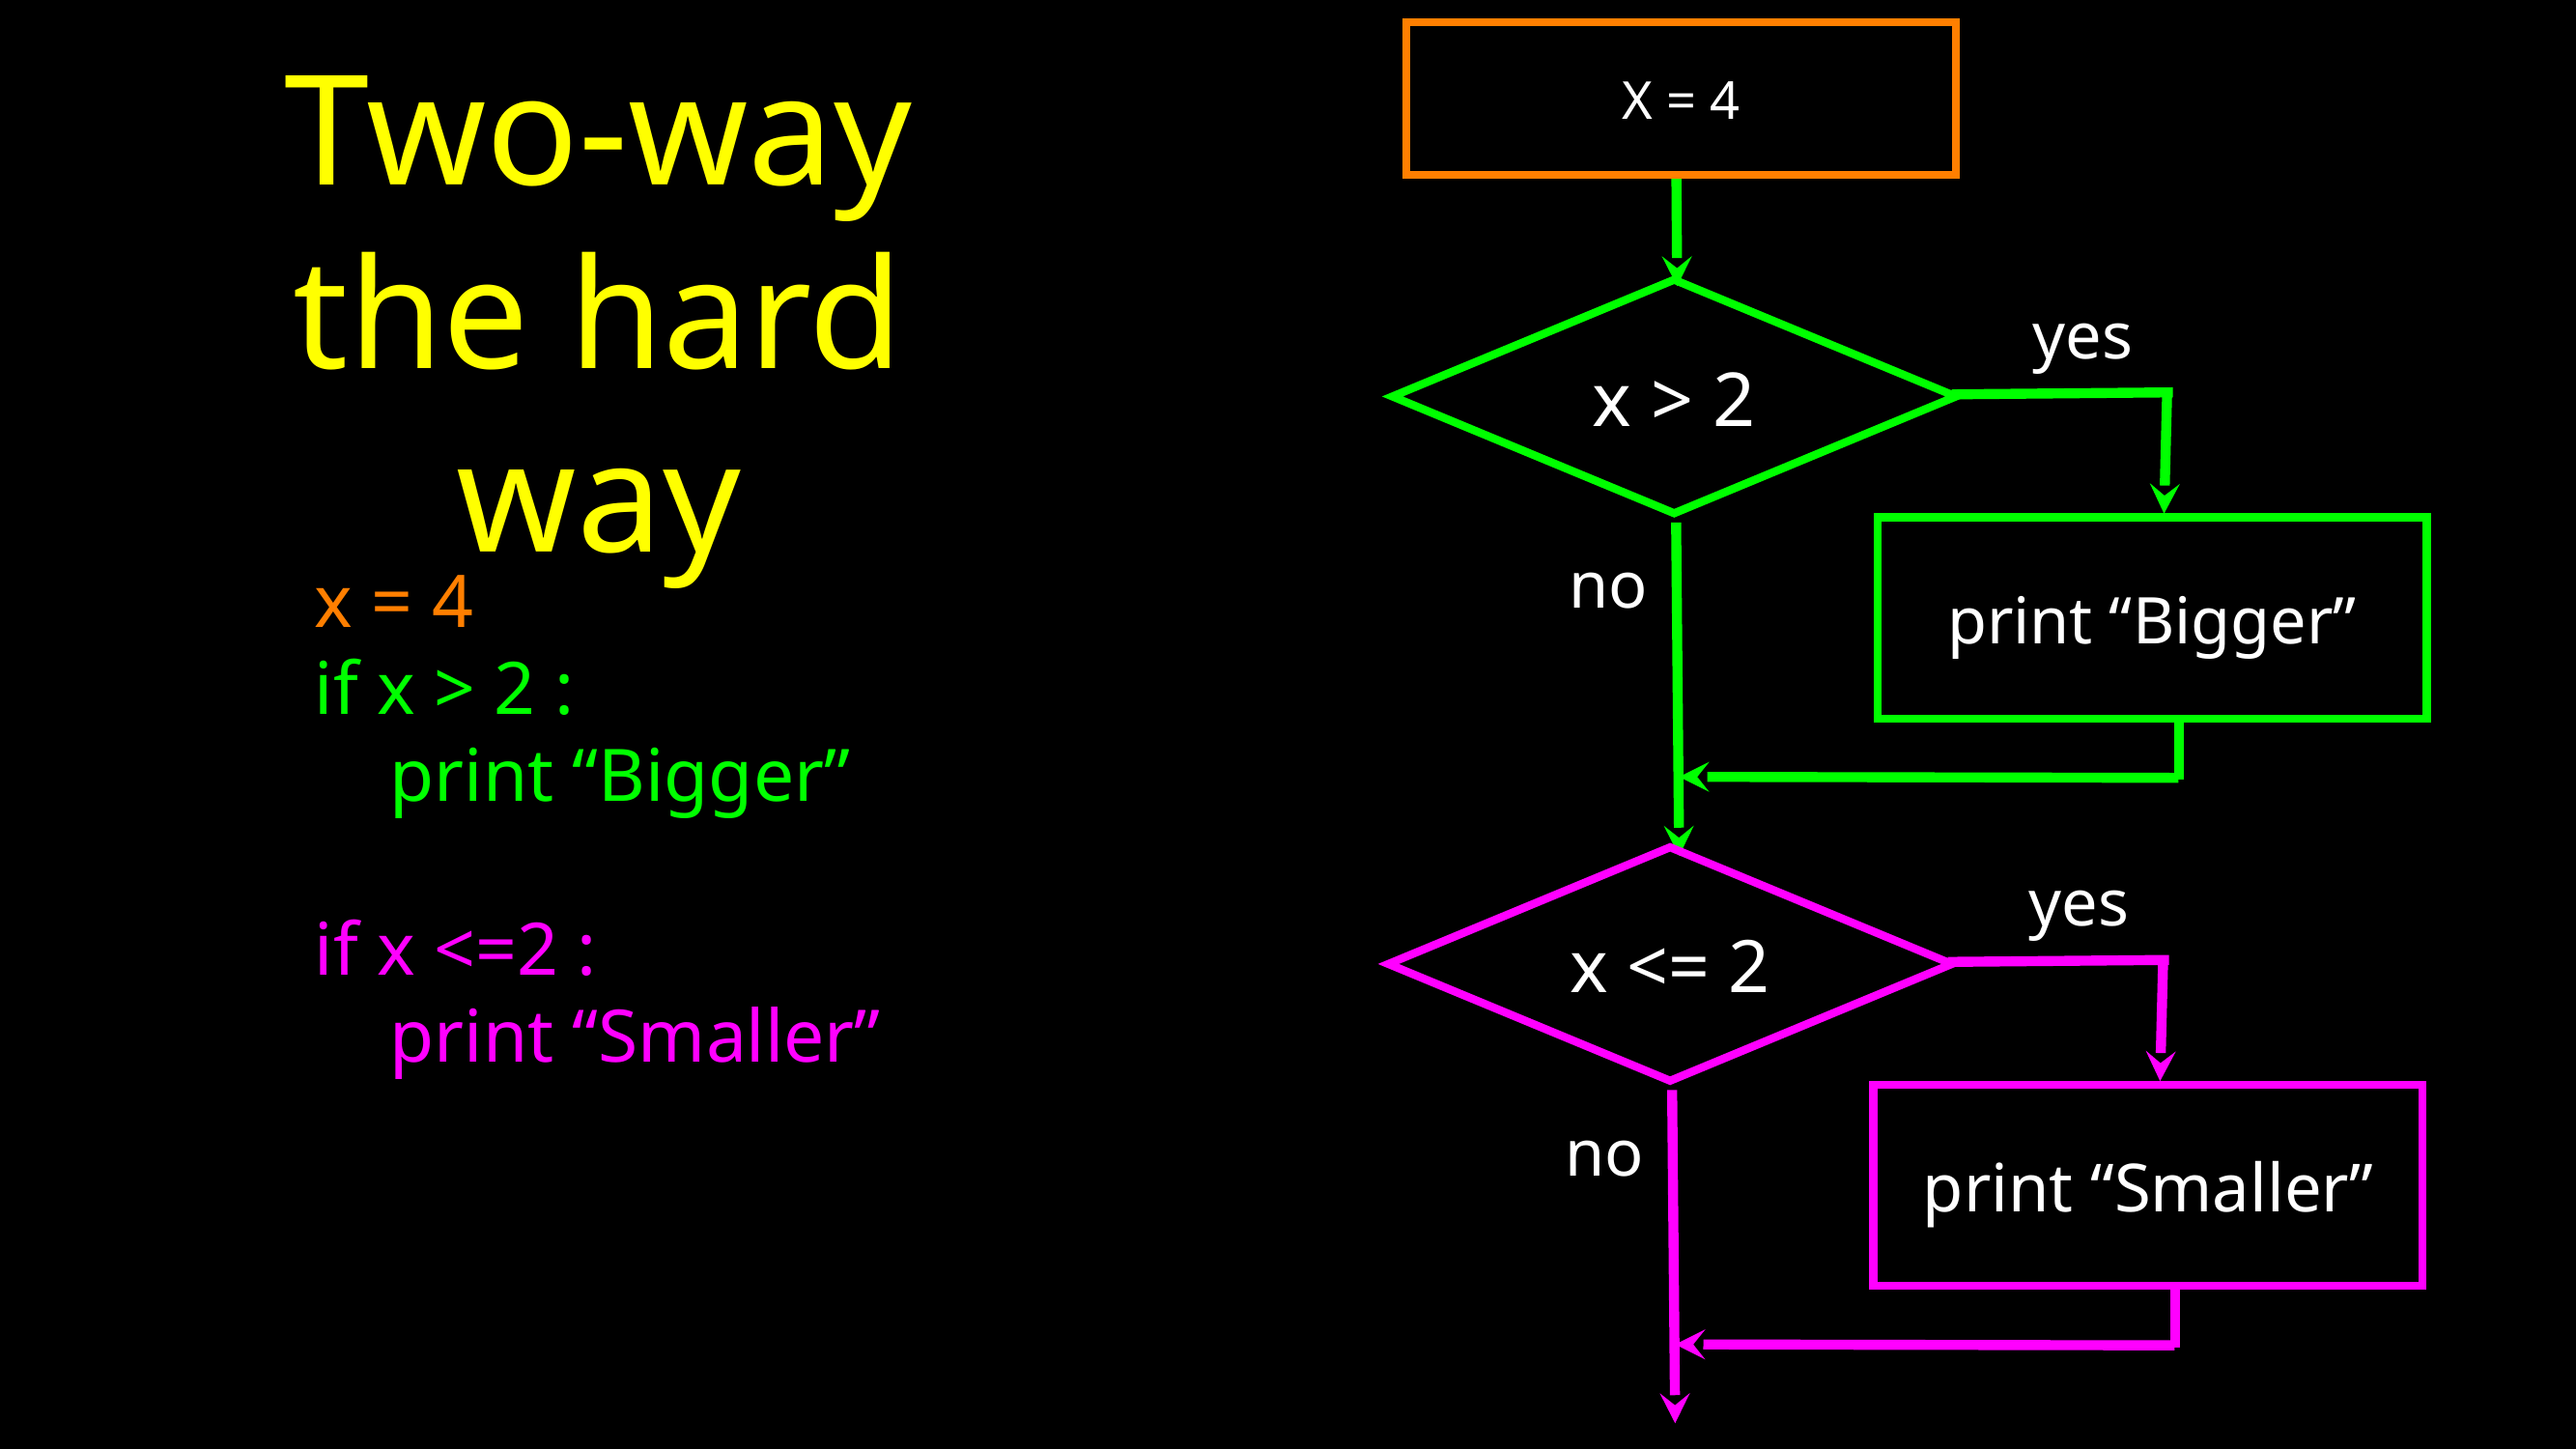

X = 4
# Two-way the hard way
x > 2
yes
print “Bigger”
no
x = 4
if x > 2 :
 print “Bigger”
if x <=2 :
 print “Smaller”
x <= 2
yes
print “Smaller”
no